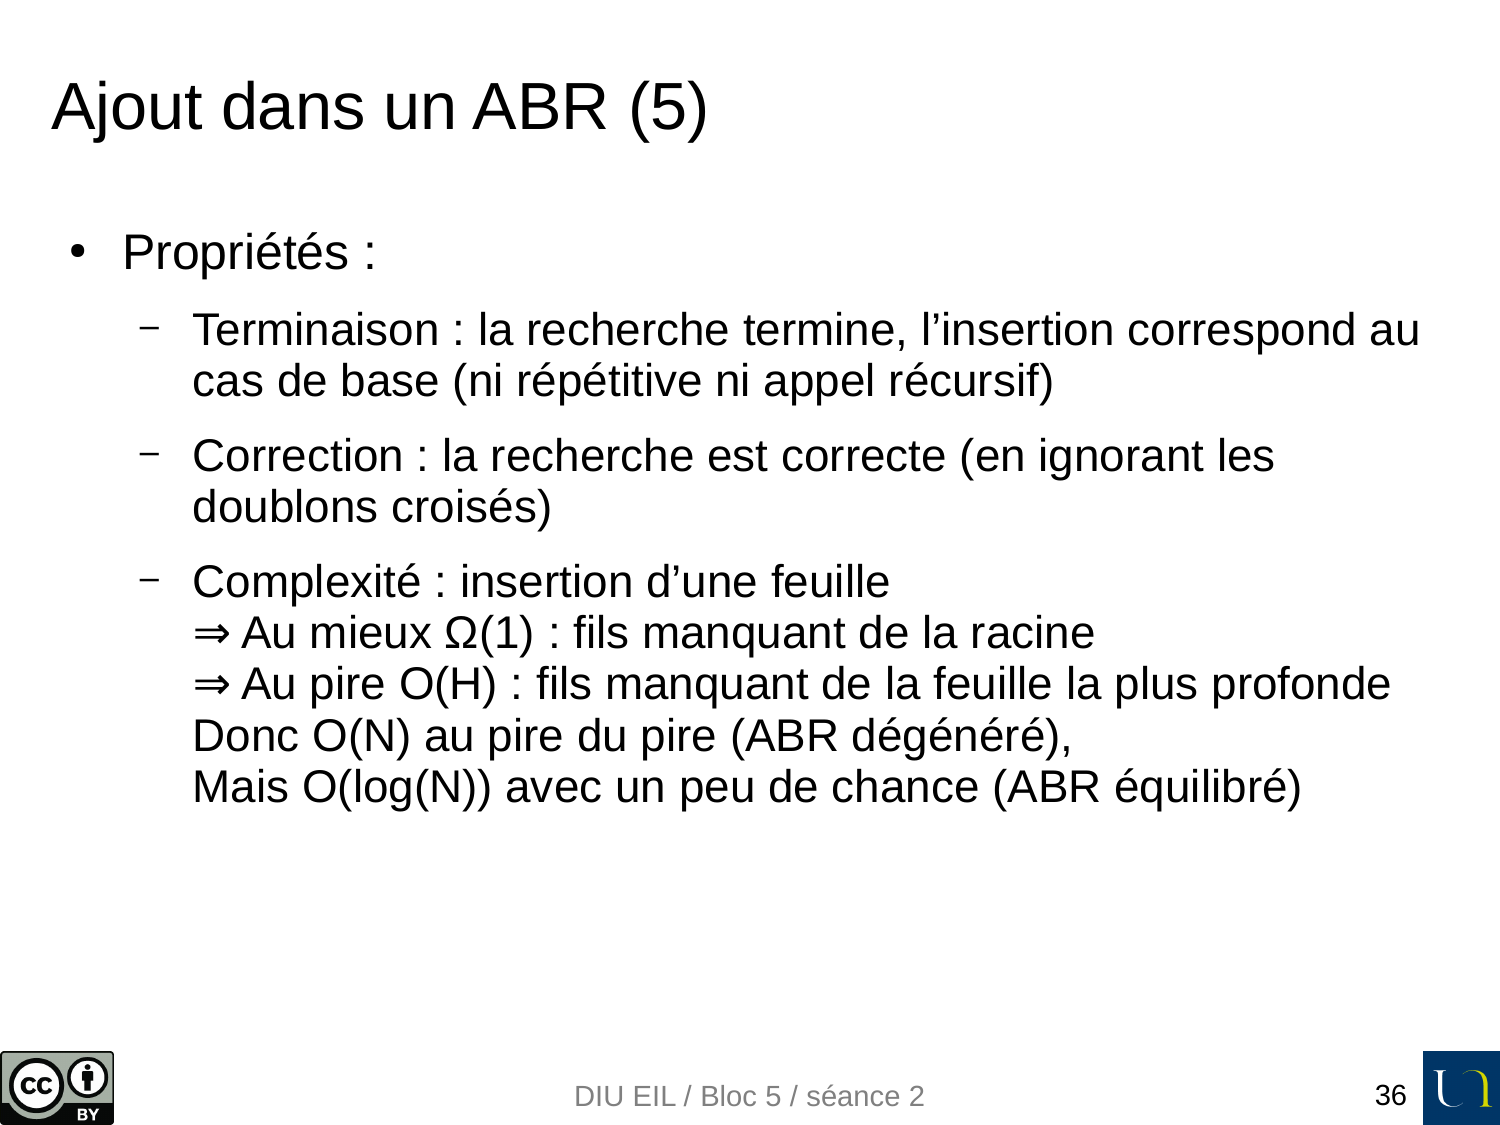

# Ajout dans un ABR (5)
Propriétés :
Terminaison : la recherche termine, l’insertion correspond au cas de base (ni répétitive ni appel récursif)
Correction : la recherche est correcte (en ignorant les doublons croisés)
Complexité : insertion d’une feuille
⇒ Au mieux Ω(1) : fils manquant de la racine
⇒ Au pire O(H) : fils manquant de la feuille la plus profonde
Donc O(N) au pire du pire (ABR dégénéré),
Mais O(log(N)) avec un peu de chance (ABR équilibré)
36